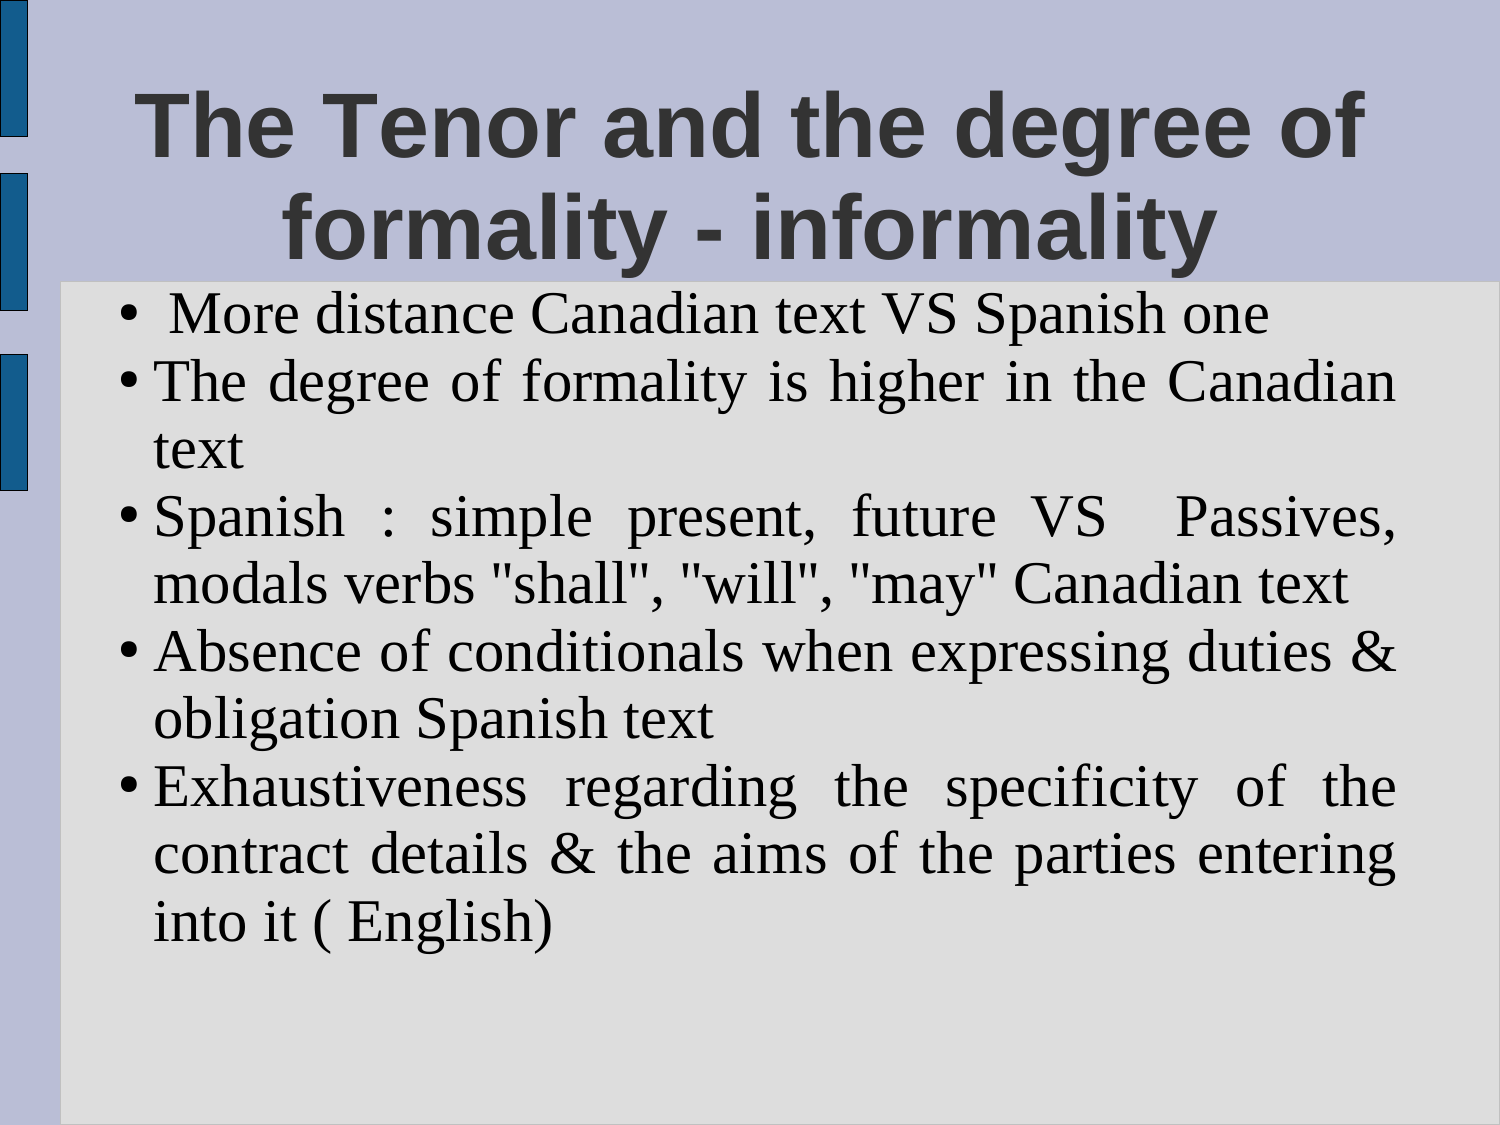

The Tenor and the degree of formality - informality
# More distance Canadian text VS Spanish one
The degree of formality is higher in the Canadian text
Spanish : simple present, future VS Passives, modals verbs ''shall'', ''will'', ''may'' Canadian text
Absence of conditionals when expressing duties & obligation Spanish text
Exhaustiveness regarding the specificity of the contract details & the aims of the parties entering into it ( English)